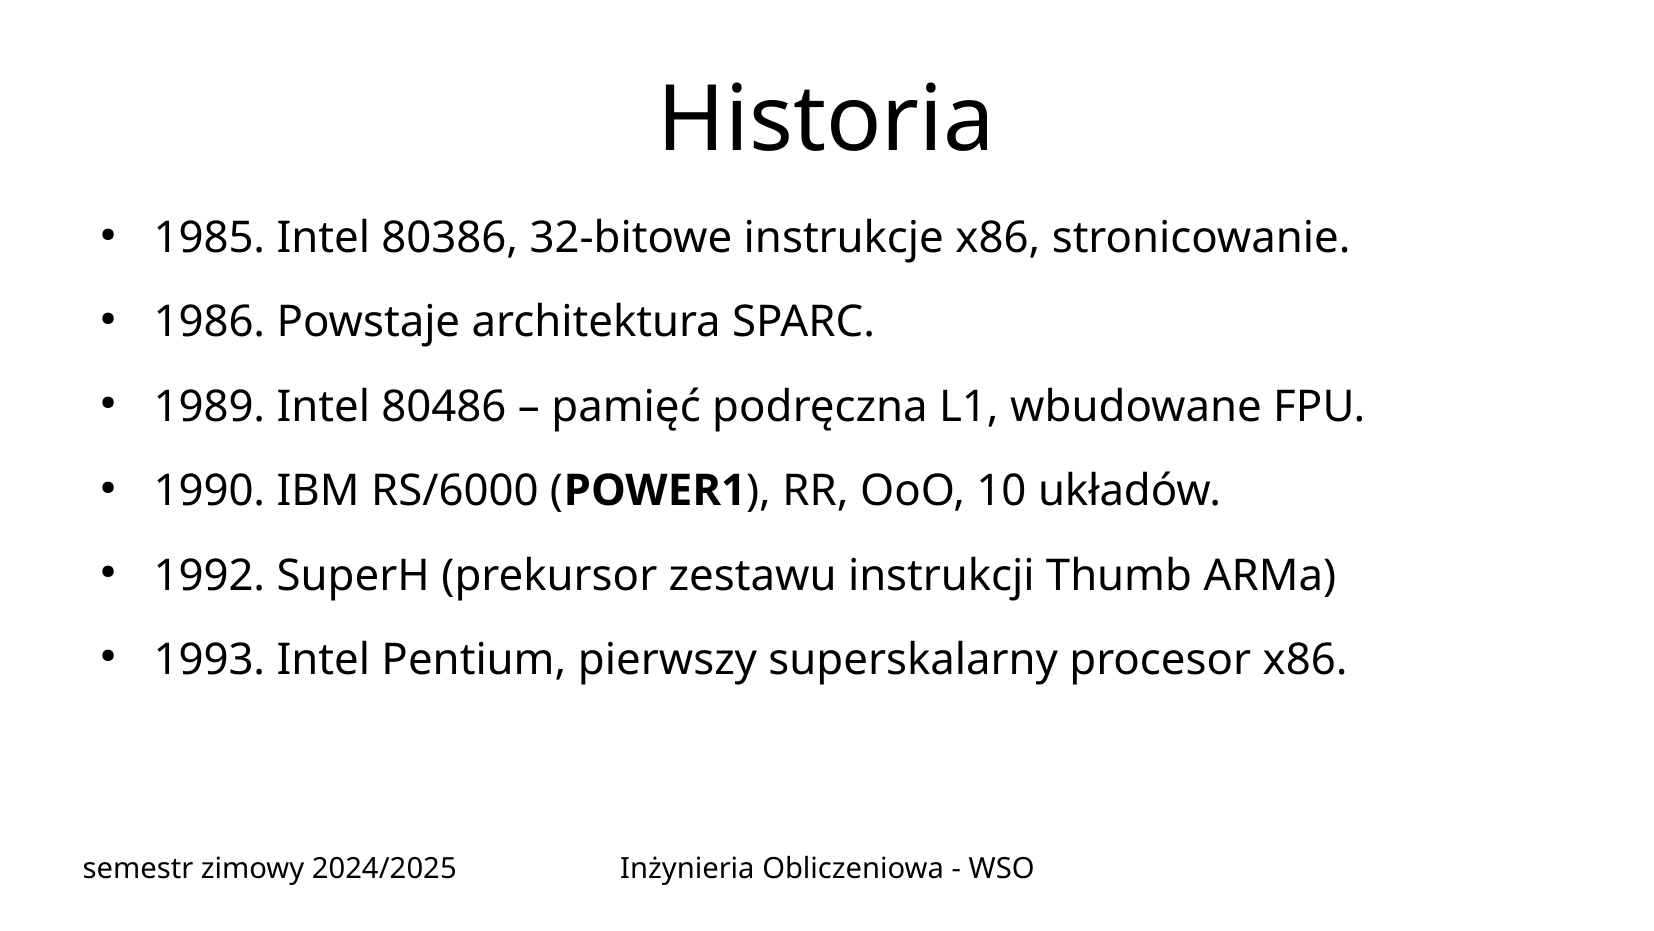

# Historia
1985. Intel 80386, 32-bitowe instrukcje x86, stronicowanie.
1986. Powstaje architektura SPARC.
1989. Intel 80486 – pamięć podręczna L1, wbudowane FPU.
1990. IBM RS/6000 (POWER1), RR, OoO, 10 układów.
1992. SuperH (prekursor zestawu instrukcji Thumb ARMa)
1993. Intel Pentium, pierwszy superskalarny procesor x86.
semestr zimowy 2024/2025
Inżynieria Obliczeniowa - WSO